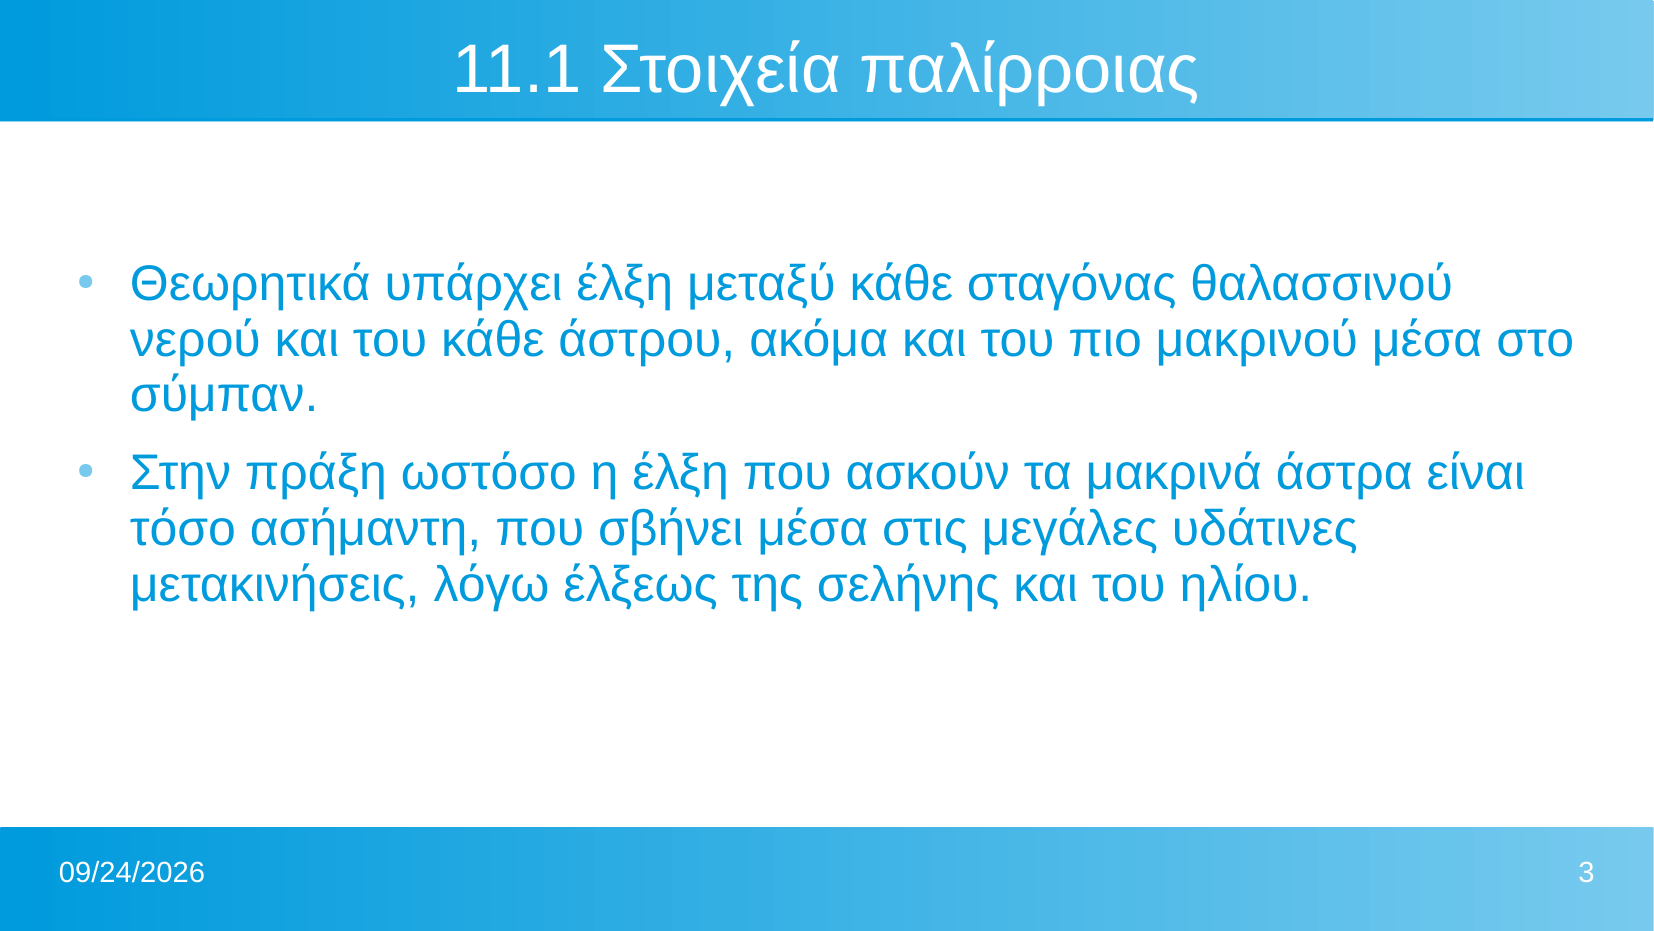

# 11.1 Στοιχεία παλίρροιας
Θεωρητικά υπάρχει έλξη μεταξύ κάθε σταγόνας θαλασσινού νερού και του κάθε άστρου, ακόμα και του πιο μακρινού μέσα στο σύμπαν.
Στην πράξη ωστόσο η έλξη που ασκούν τα μακρινά άστρα είναι τόσο ασήμαντη, που σβήνει μέσα στις μεγάλες υδάτινες μετακινήσεις, λόγω έλξεως της σελήνης και του ηλίου.
3